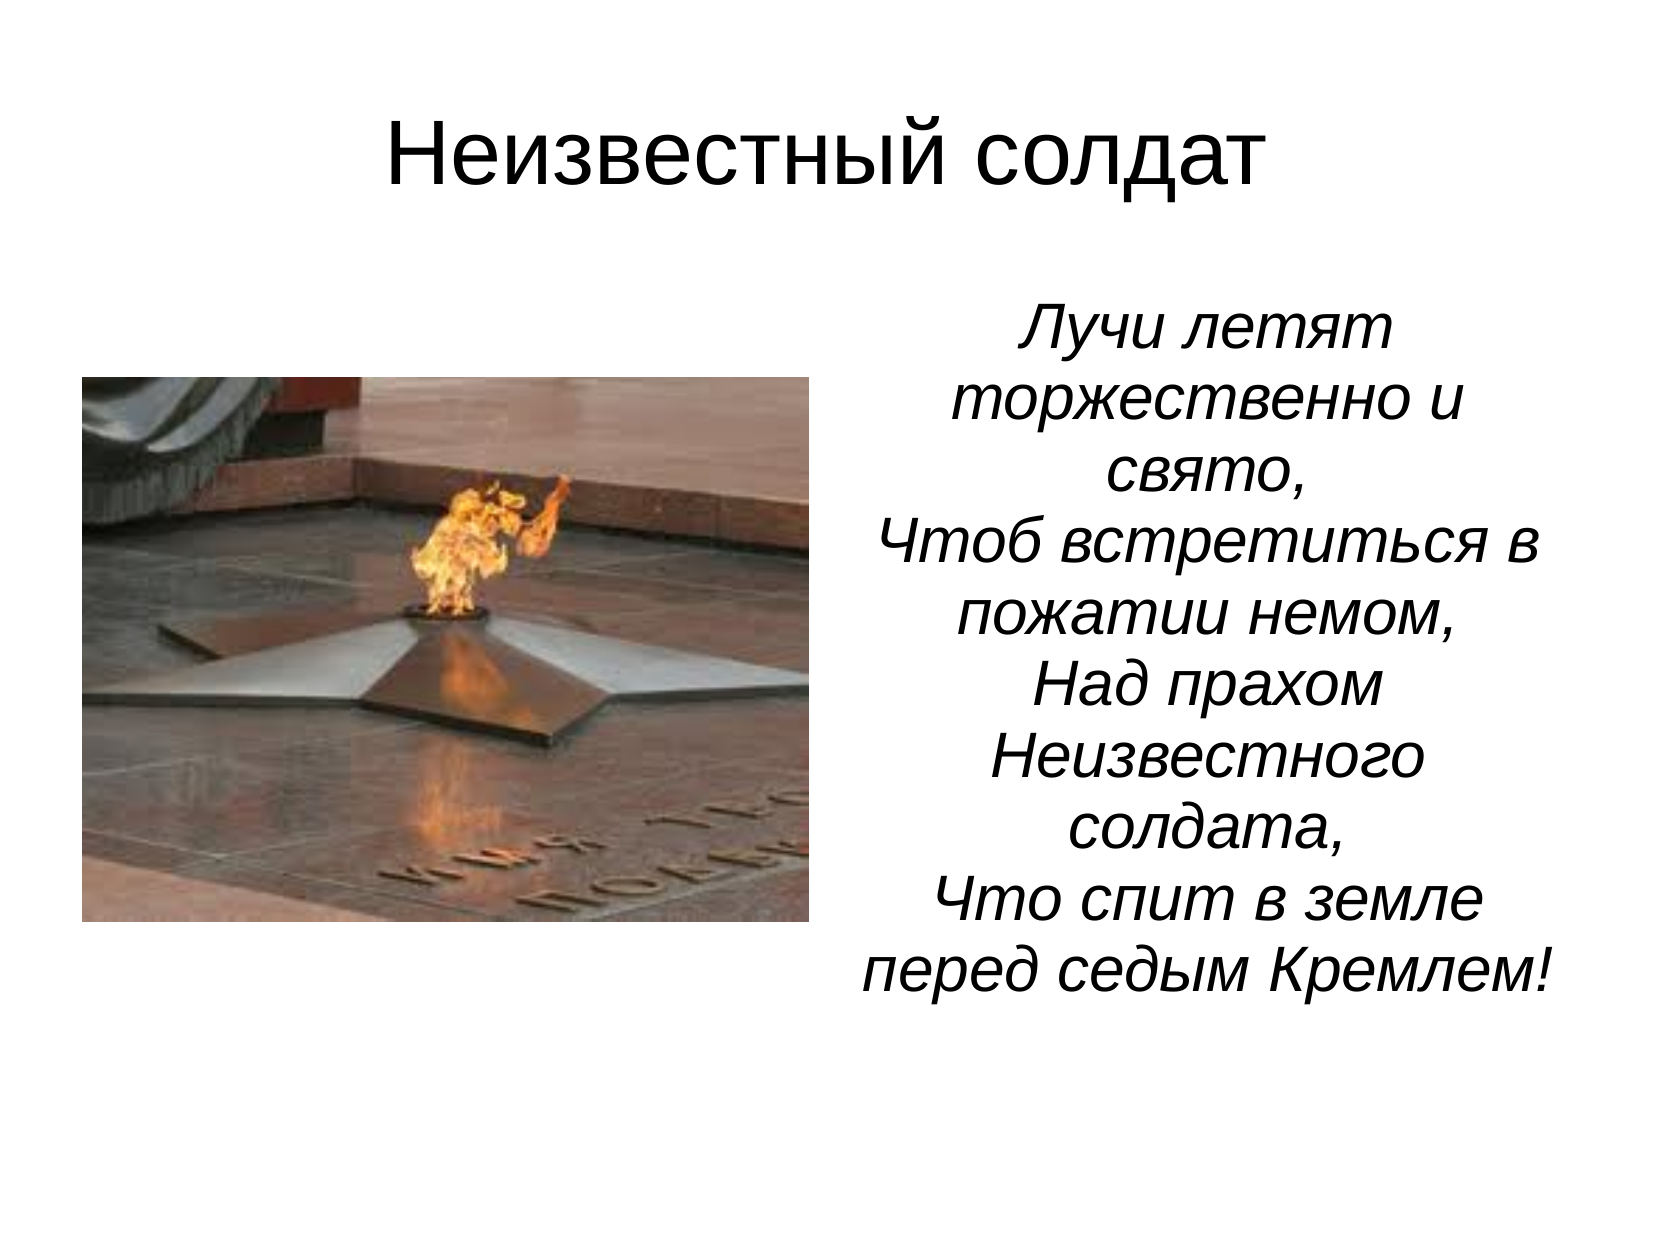

Неизвестный солдат
# Лучи летят торжественно и свято, Чтоб встретиться в пожатии немом, Над прахом Неизвестного солдата, Что спит в земле перед седым Кремлем!